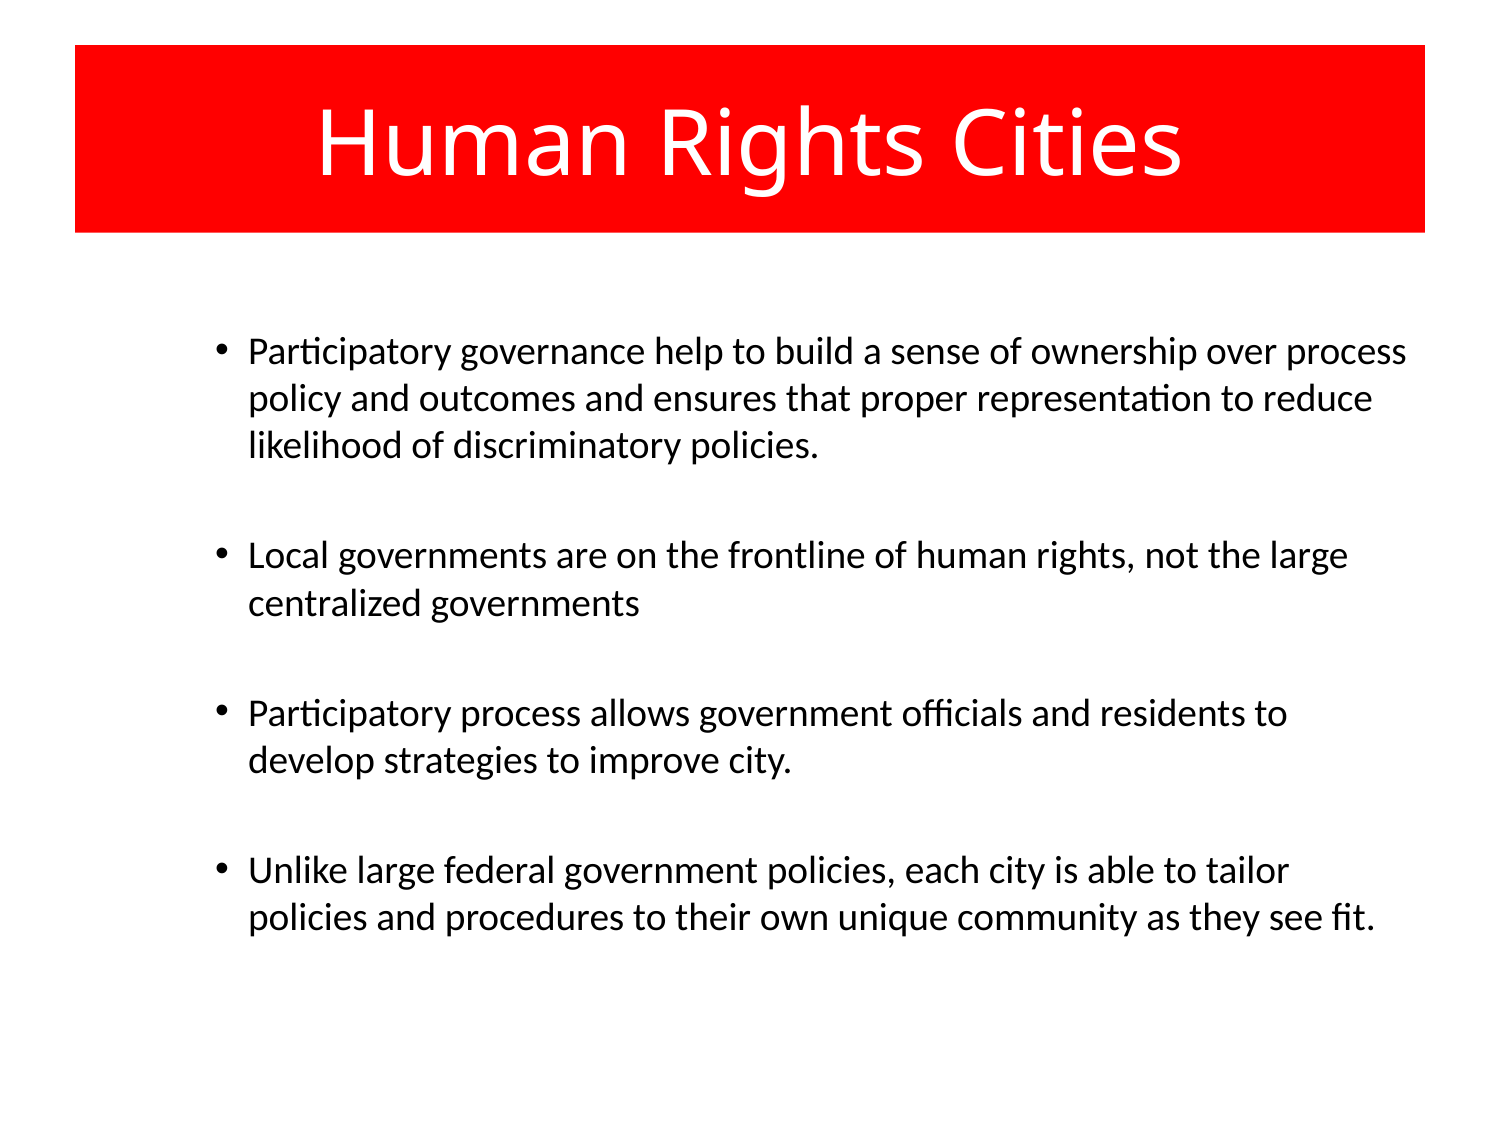

# Human Rights Cities
Participatory governance help to build a sense of ownership over process policy and outcomes and ensures that proper representation to reduce likelihood of discriminatory policies.
Local governments are on the frontline of human rights, not the large centralized governments
Participatory process allows government officials and residents to develop strategies to improve city.
Unlike large federal government policies, each city is able to tailor policies and procedures to their own unique community as they see fit.